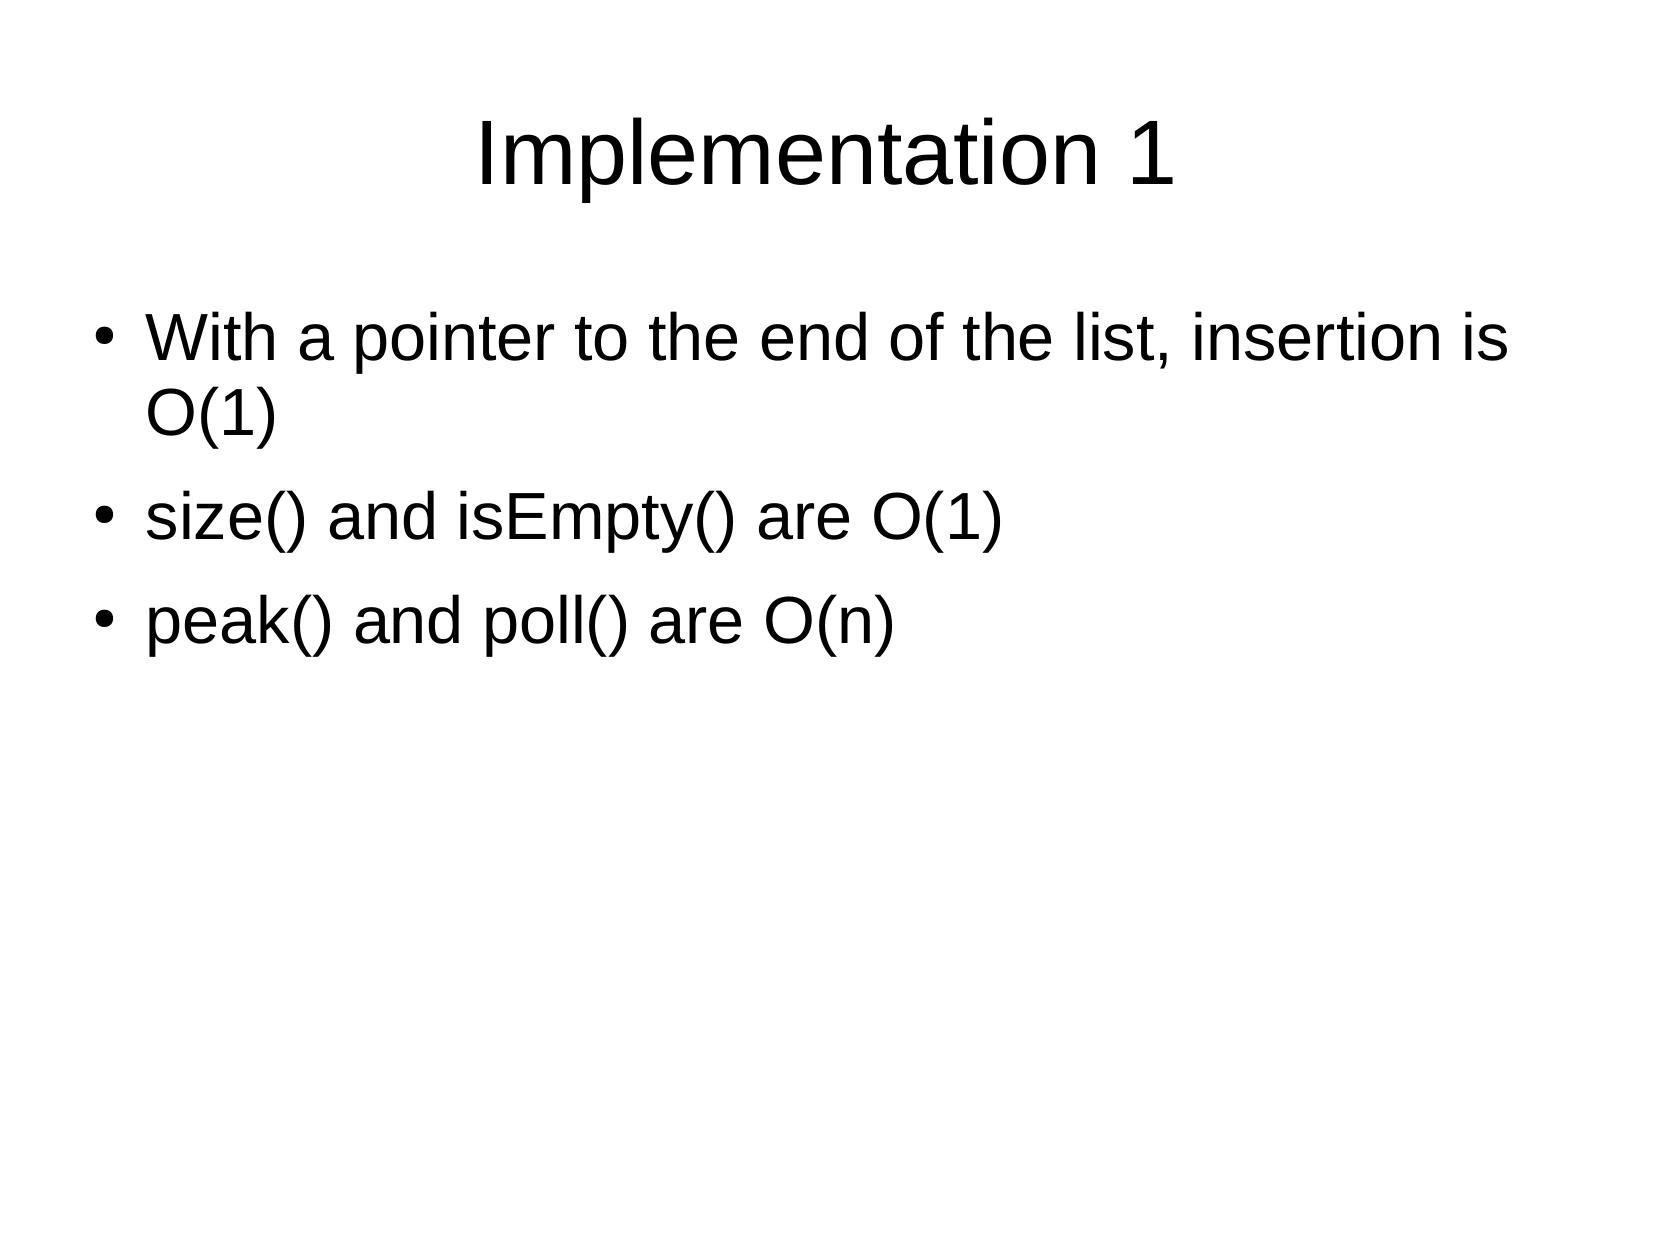

# Implementation 1
With a pointer to the end of the list, insertion is O(1)
size() and isEmpty() are O(1)
peak() and poll() are O(n)